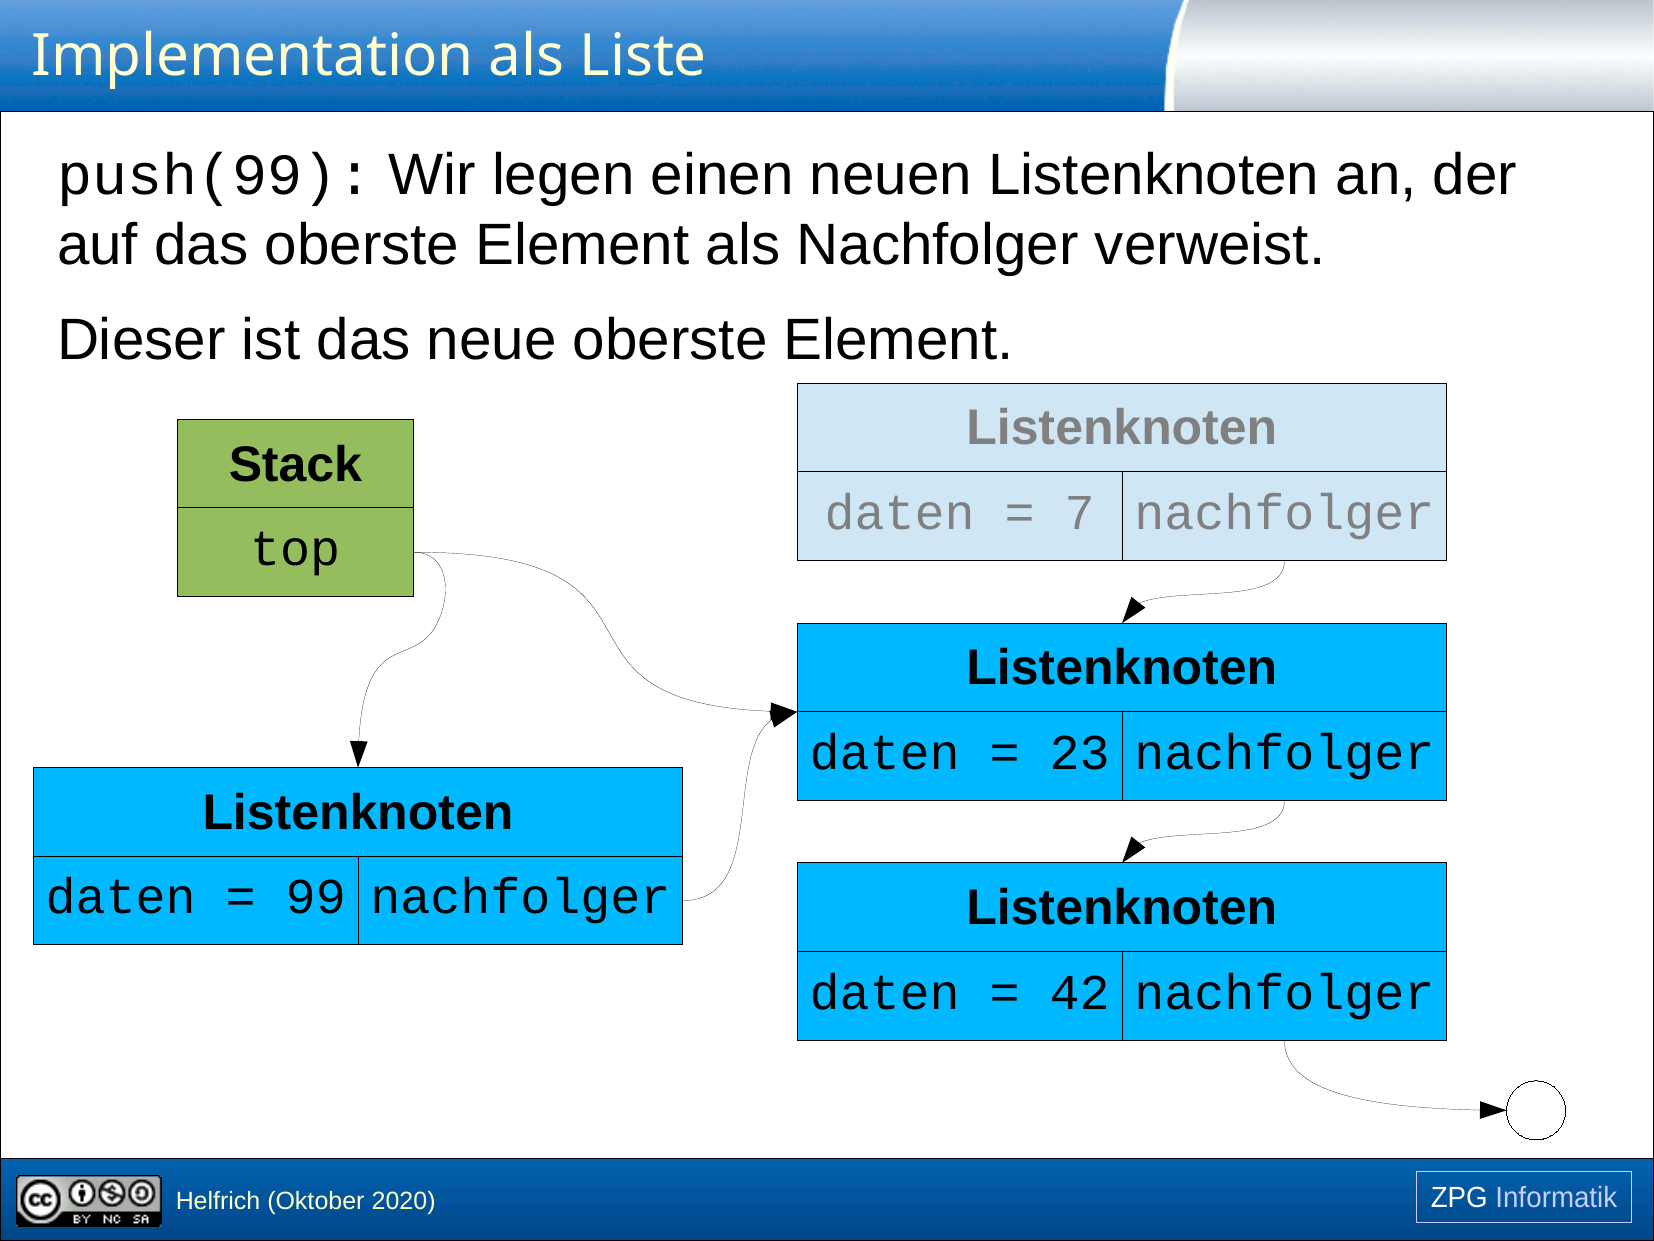

# Implementation als Liste
push(99): Wir legen einen neuen Listenknoten an, der auf das oberste Element als Nachfolger verweist.
Dieser ist das neue oberste Element.
Listenknoten
daten = 7
nachfolger
Stack
top
Listenknoten
daten = 23
nachfolger
Listenknoten
daten = 99
nachfolger
Listenknoten
daten = 42
nachfolger